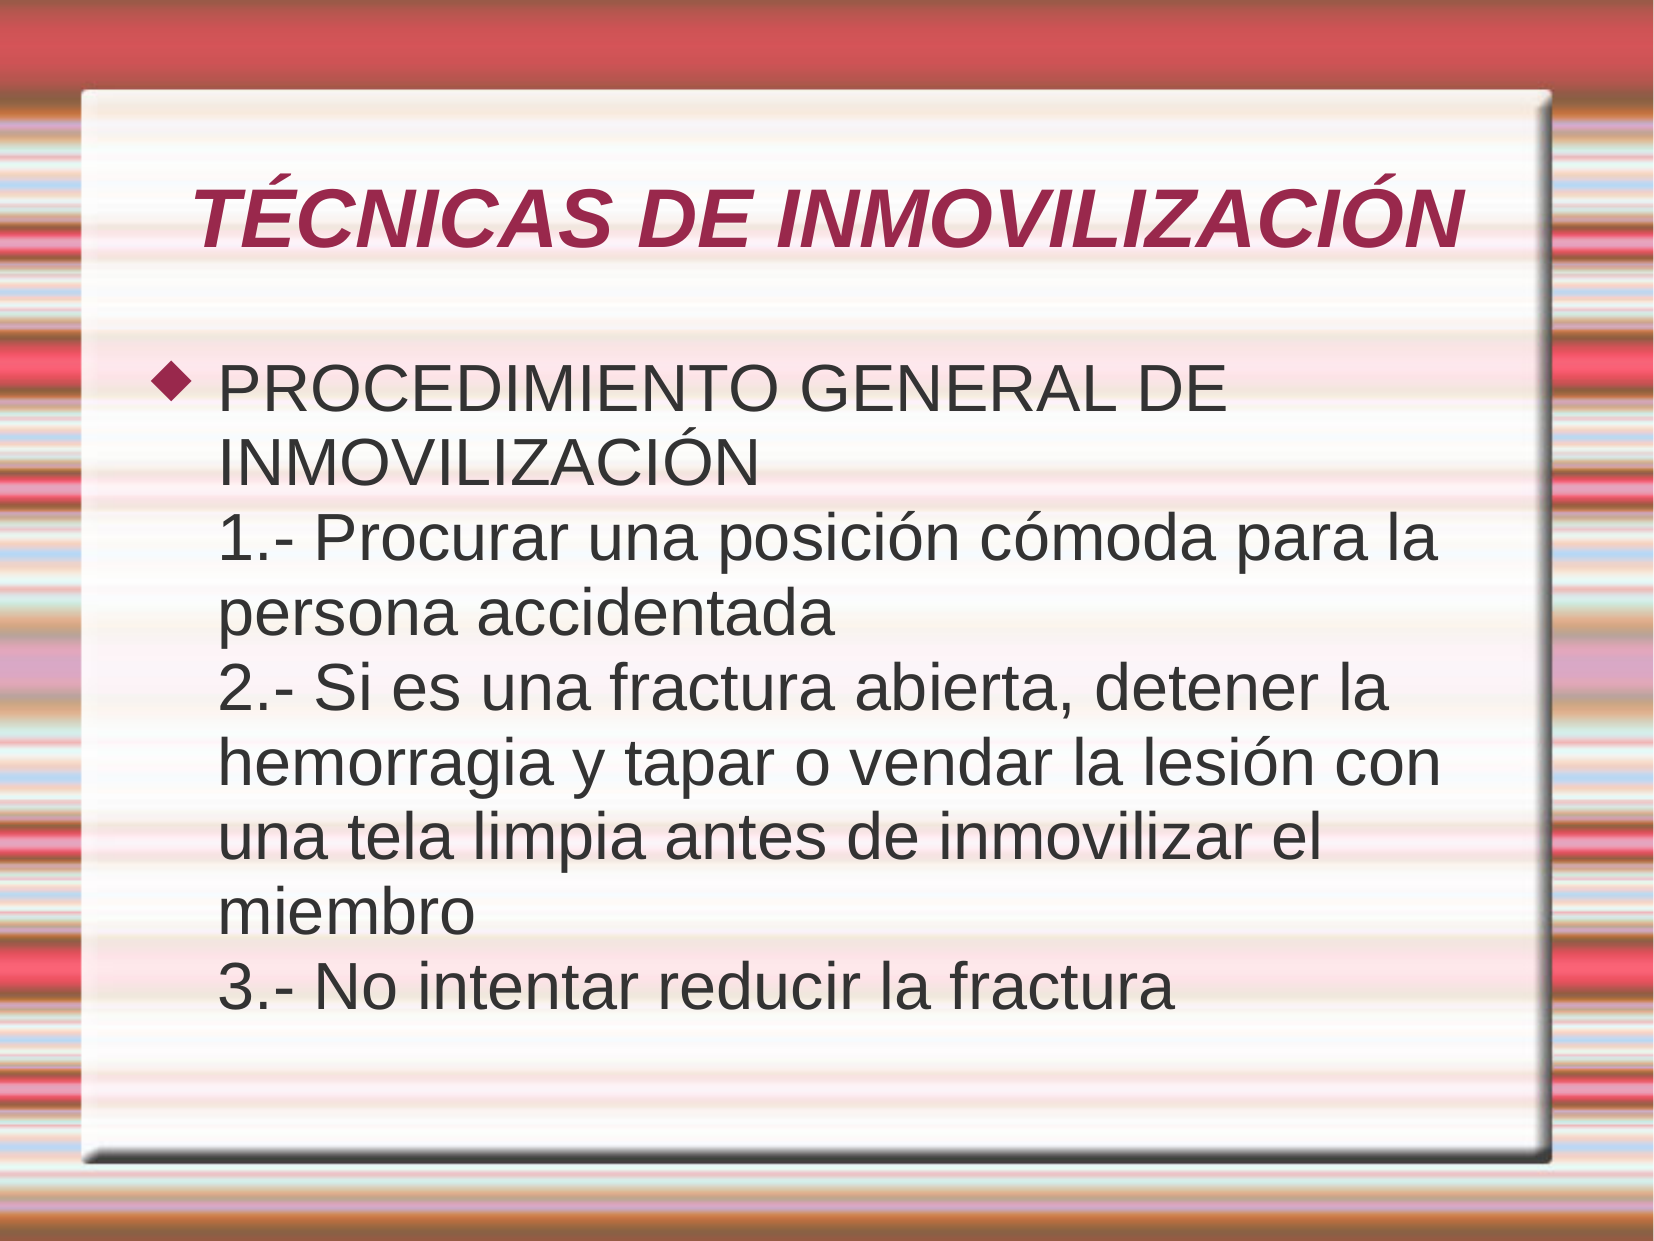

# TÉCNICAS DE INMOVILIZACIÓN
PROCEDIMIENTO GENERAL DE INMOVILIZACIÓN
1.- Procurar una posición cómoda para la persona accidentada
2.- Si es una fractura abierta, detener la hemorragia y tapar o vendar la lesión con una tela limpia antes de inmovilizar el miembro
3.- No intentar reducir la fractura